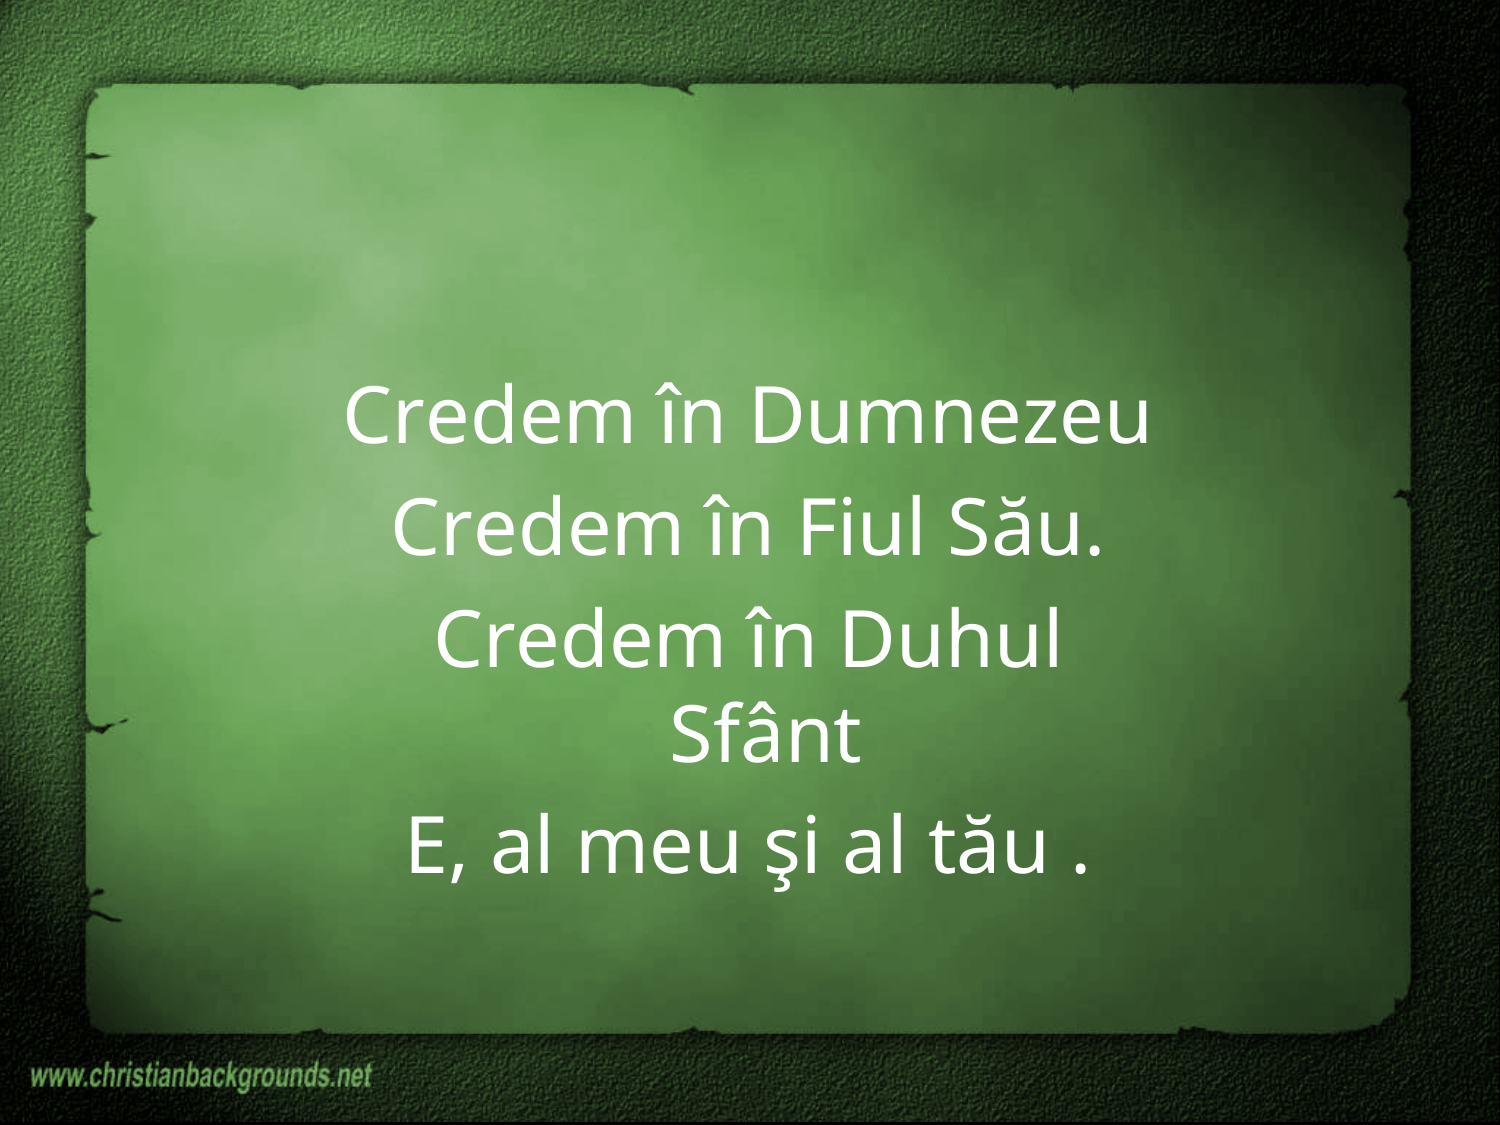

Credem în Dumnezeu
Credem în Fiul Său.
Credem în Duhul Sfânt
E, al meu şi al tău .